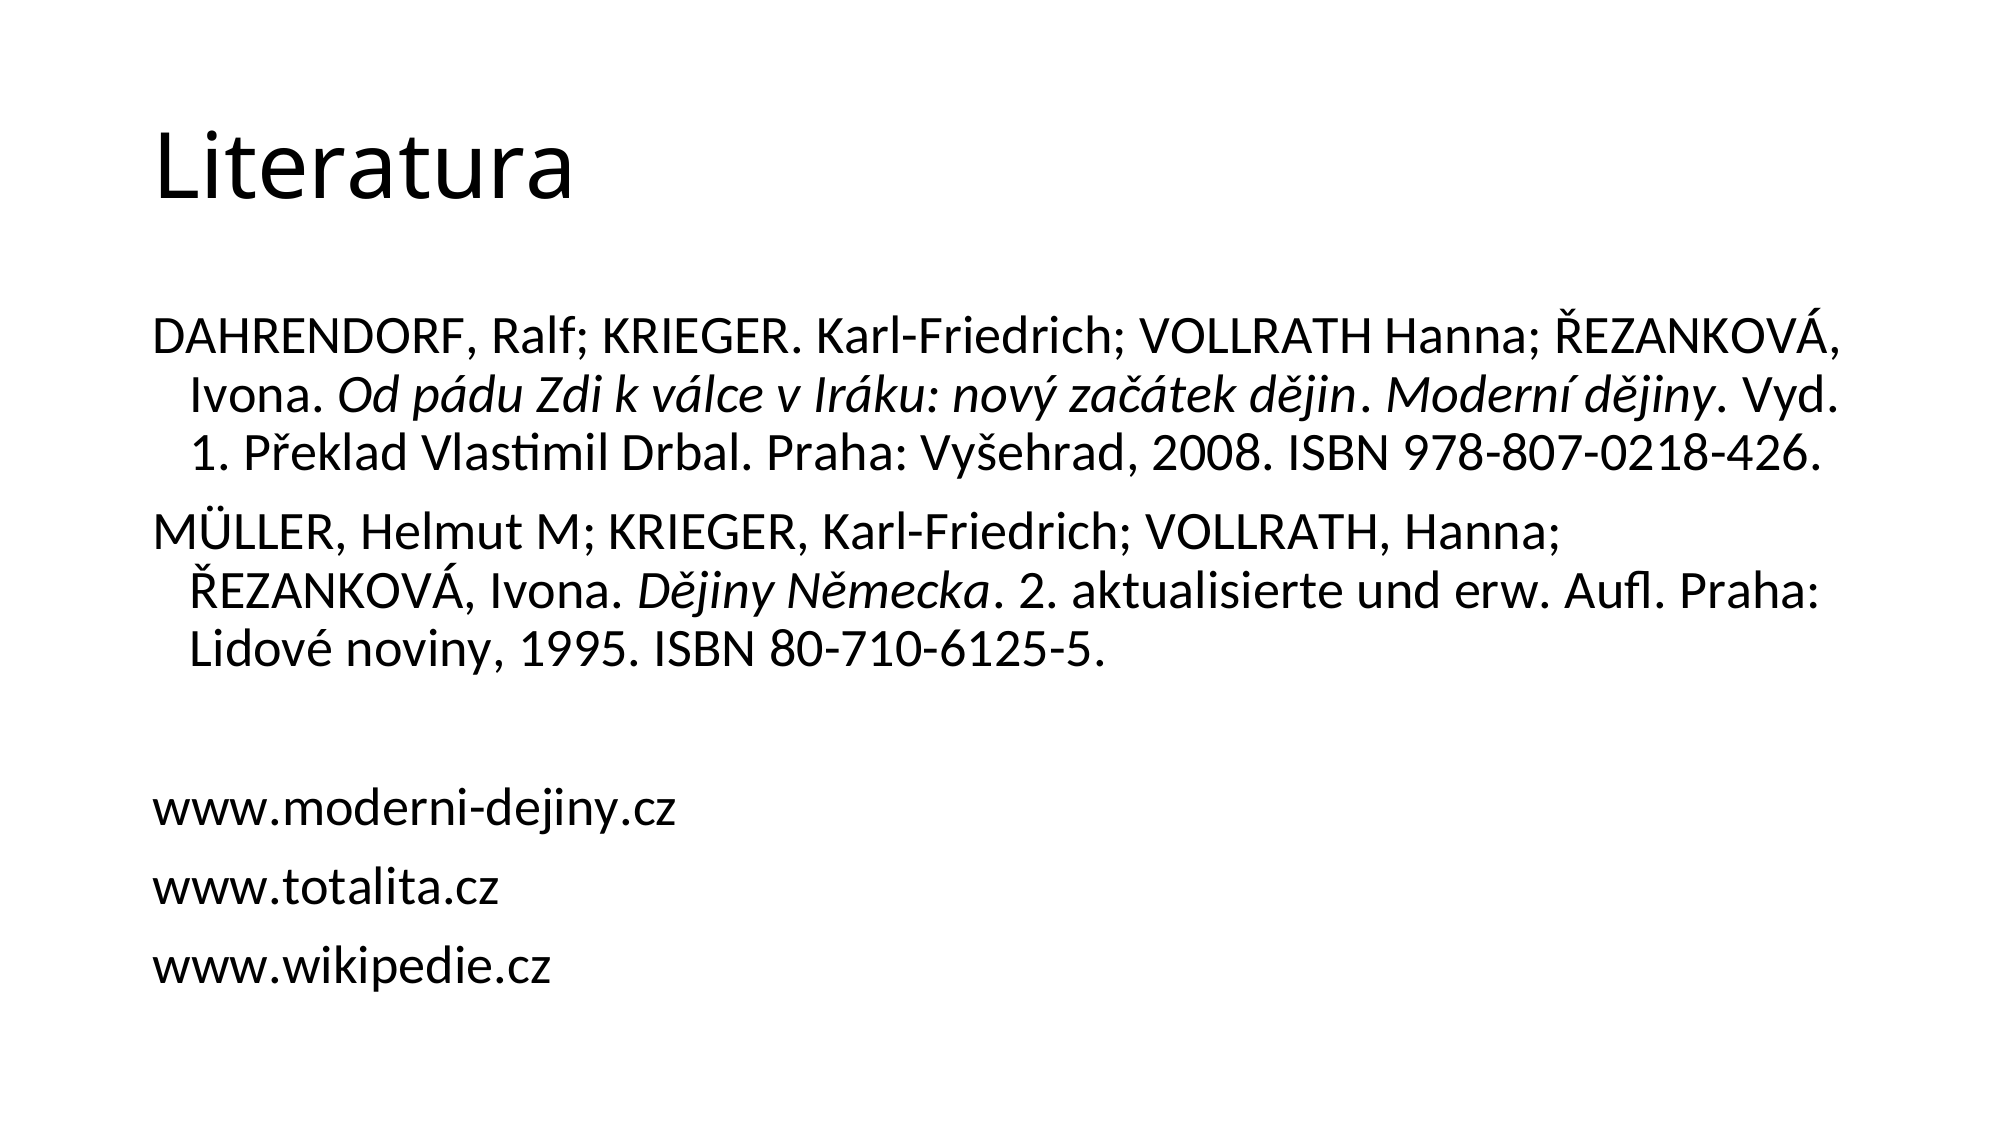

# Literatura
DAHRENDORF, Ralf; KRIEGER. Karl-Friedrich; VOLLRATH Hanna; ŘEZANKOVÁ, Ivona. Od pádu Zdi k válce v Iráku: nový začátek dějin. Moderní dějiny. Vyd. 1. Překlad Vlastimil Drbal. Praha: Vyšehrad, 2008. ISBN 978-807-0218-426.
MÜLLER, Helmut M; KRIEGER, Karl-Friedrich; VOLLRATH, Hanna; ŘEZANKOVÁ, Ivona. Dějiny Německa. 2. aktualisierte und erw. Aufl. Praha: Lidové noviny, 1995. ISBN 80-710-6125-5.
www.moderni-dejiny.cz
www.totalita.cz
www.wikipedie.cz